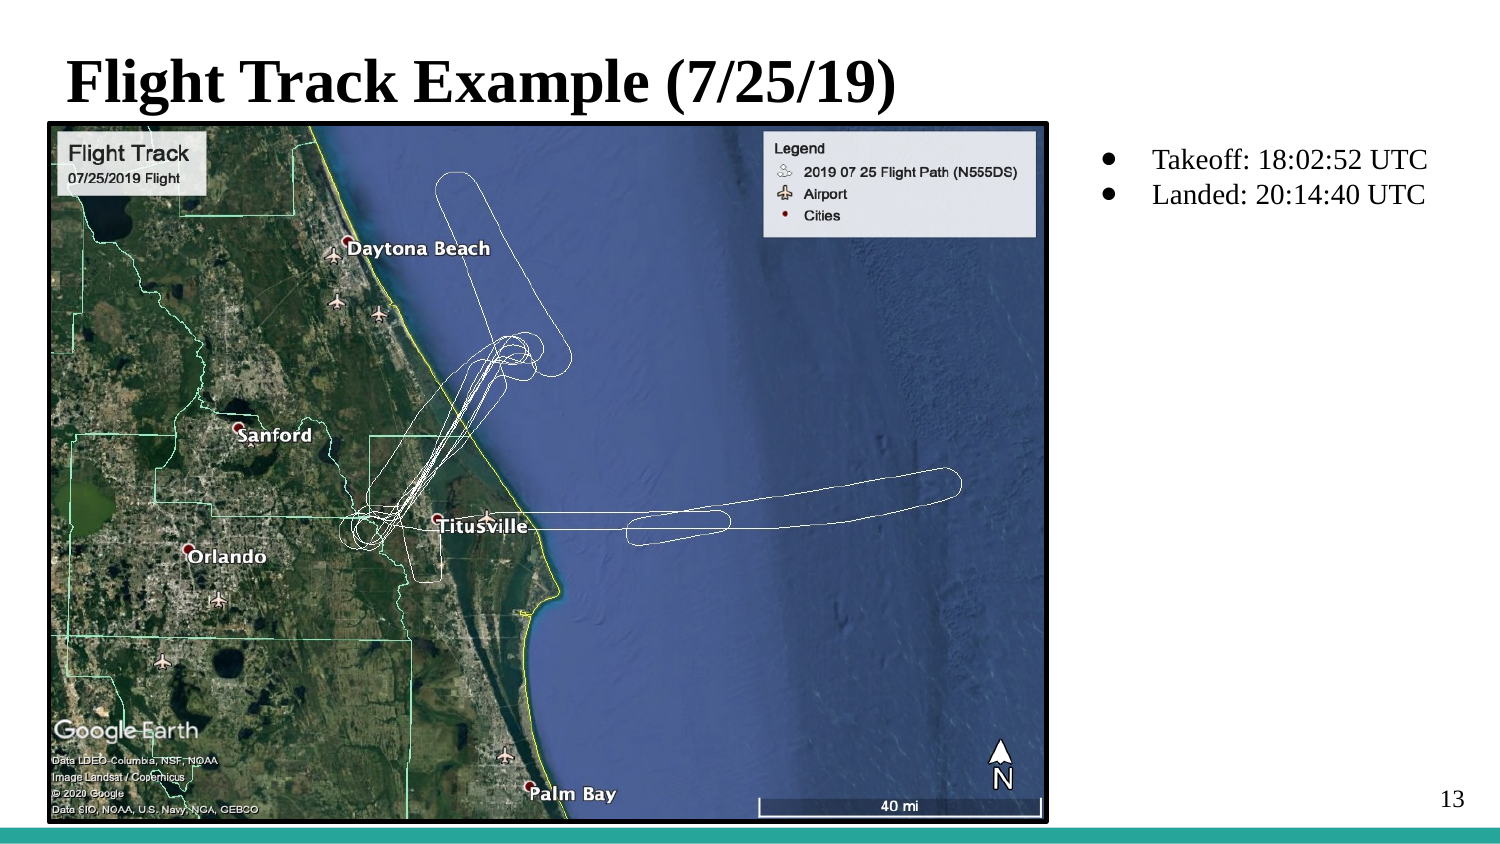

# Flight Track Example (7/25/19)
Takeoff: 18:02:52 UTC
Landed: 20:14:40 UTC